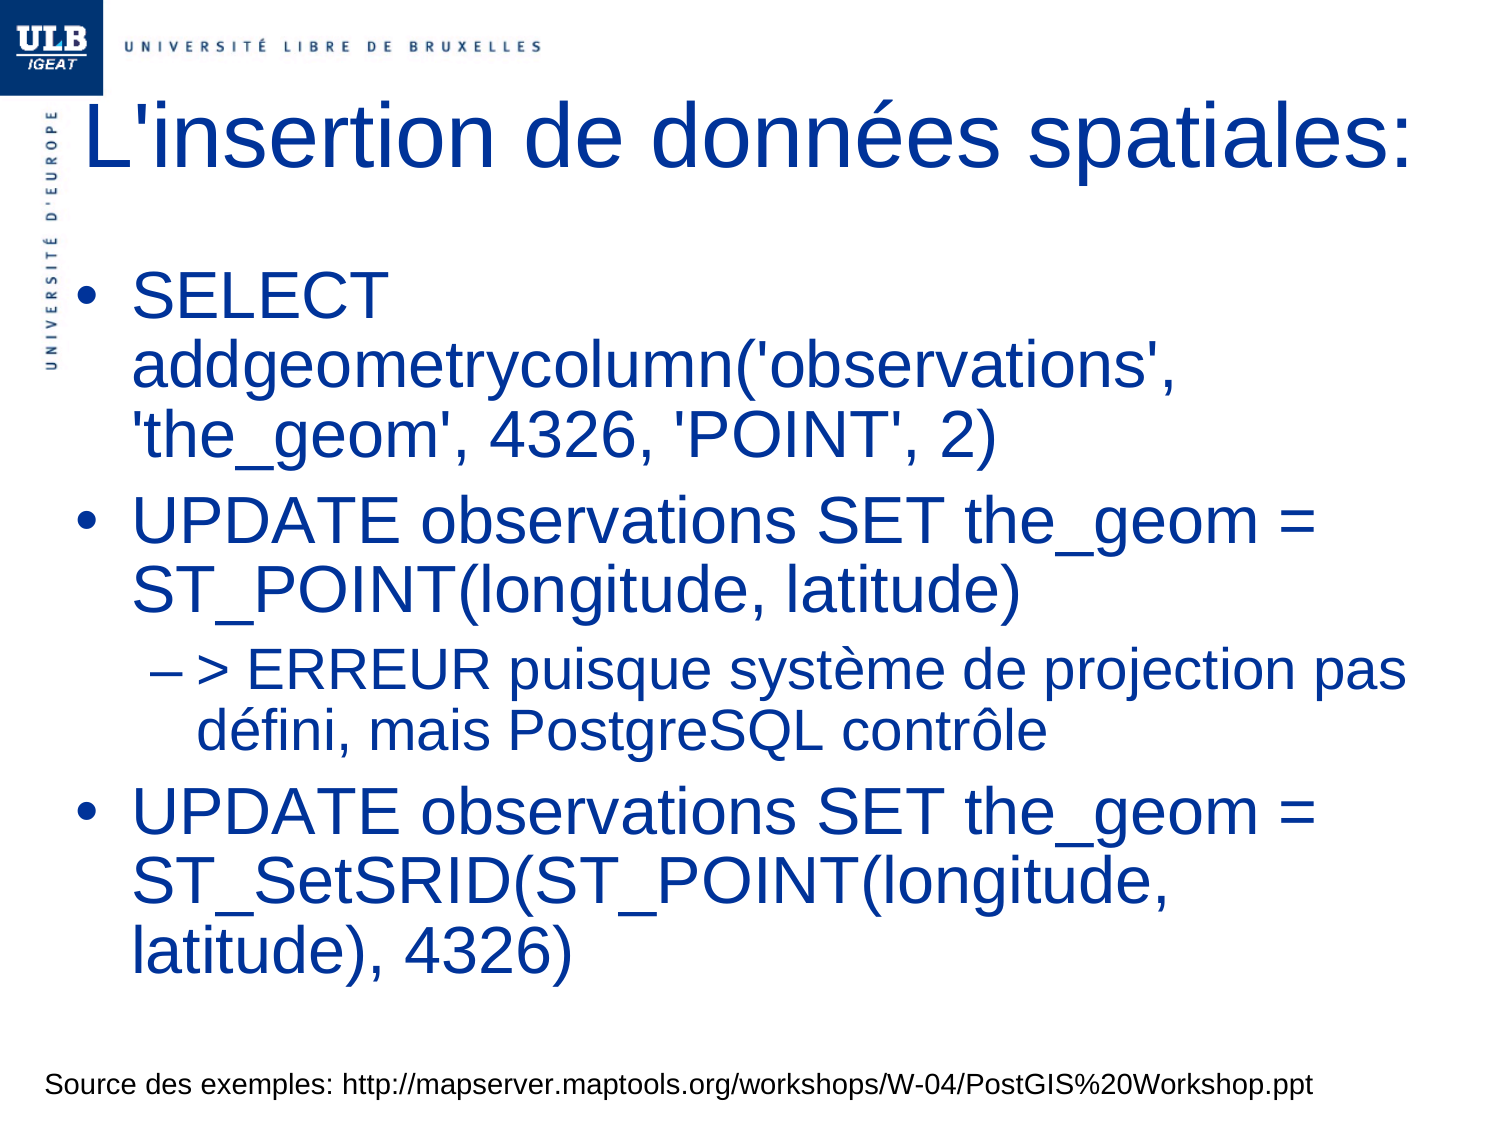

# L'insertion de données spatiales:
SELECT addgeometrycolumn('observations', 'the_geom', 4326, 'POINT', 2)
UPDATE observations SET the_geom = ST_POINT(longitude, latitude)
> ERREUR puisque système de projection pas défini, mais PostgreSQL contrôle
UPDATE observations SET the_geom = ST_SetSRID(ST_POINT(longitude, latitude), 4326)
Source des exemples: http://mapserver.maptools.org/workshops/W-04/PostGIS%20Workshop.ppt